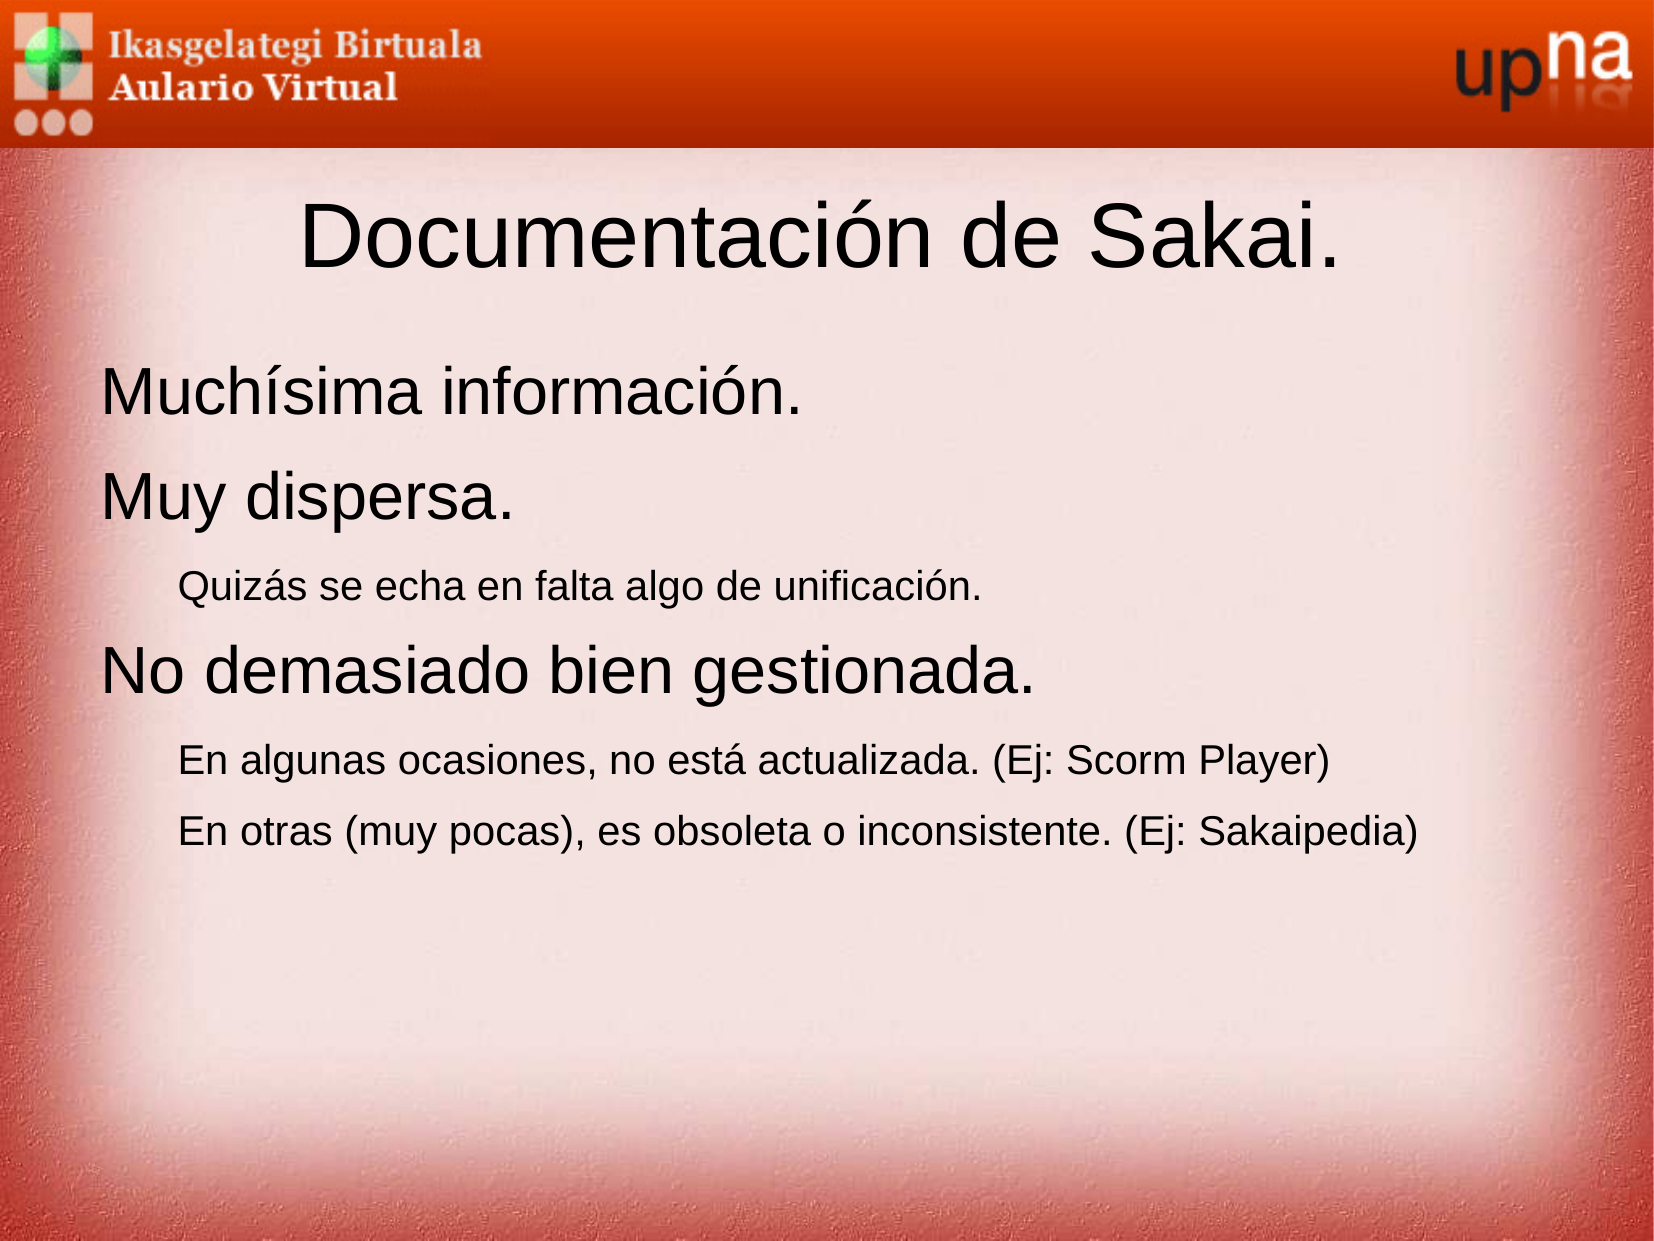

# Documentación de Sakai.
Muchísima información.
Muy dispersa.
Quizás se echa en falta algo de unificación.
No demasiado bien gestionada.
En algunas ocasiones, no está actualizada. (Ej: Scorm Player)
En otras (muy pocas), es obsoleta o inconsistente. (Ej: Sakaipedia)